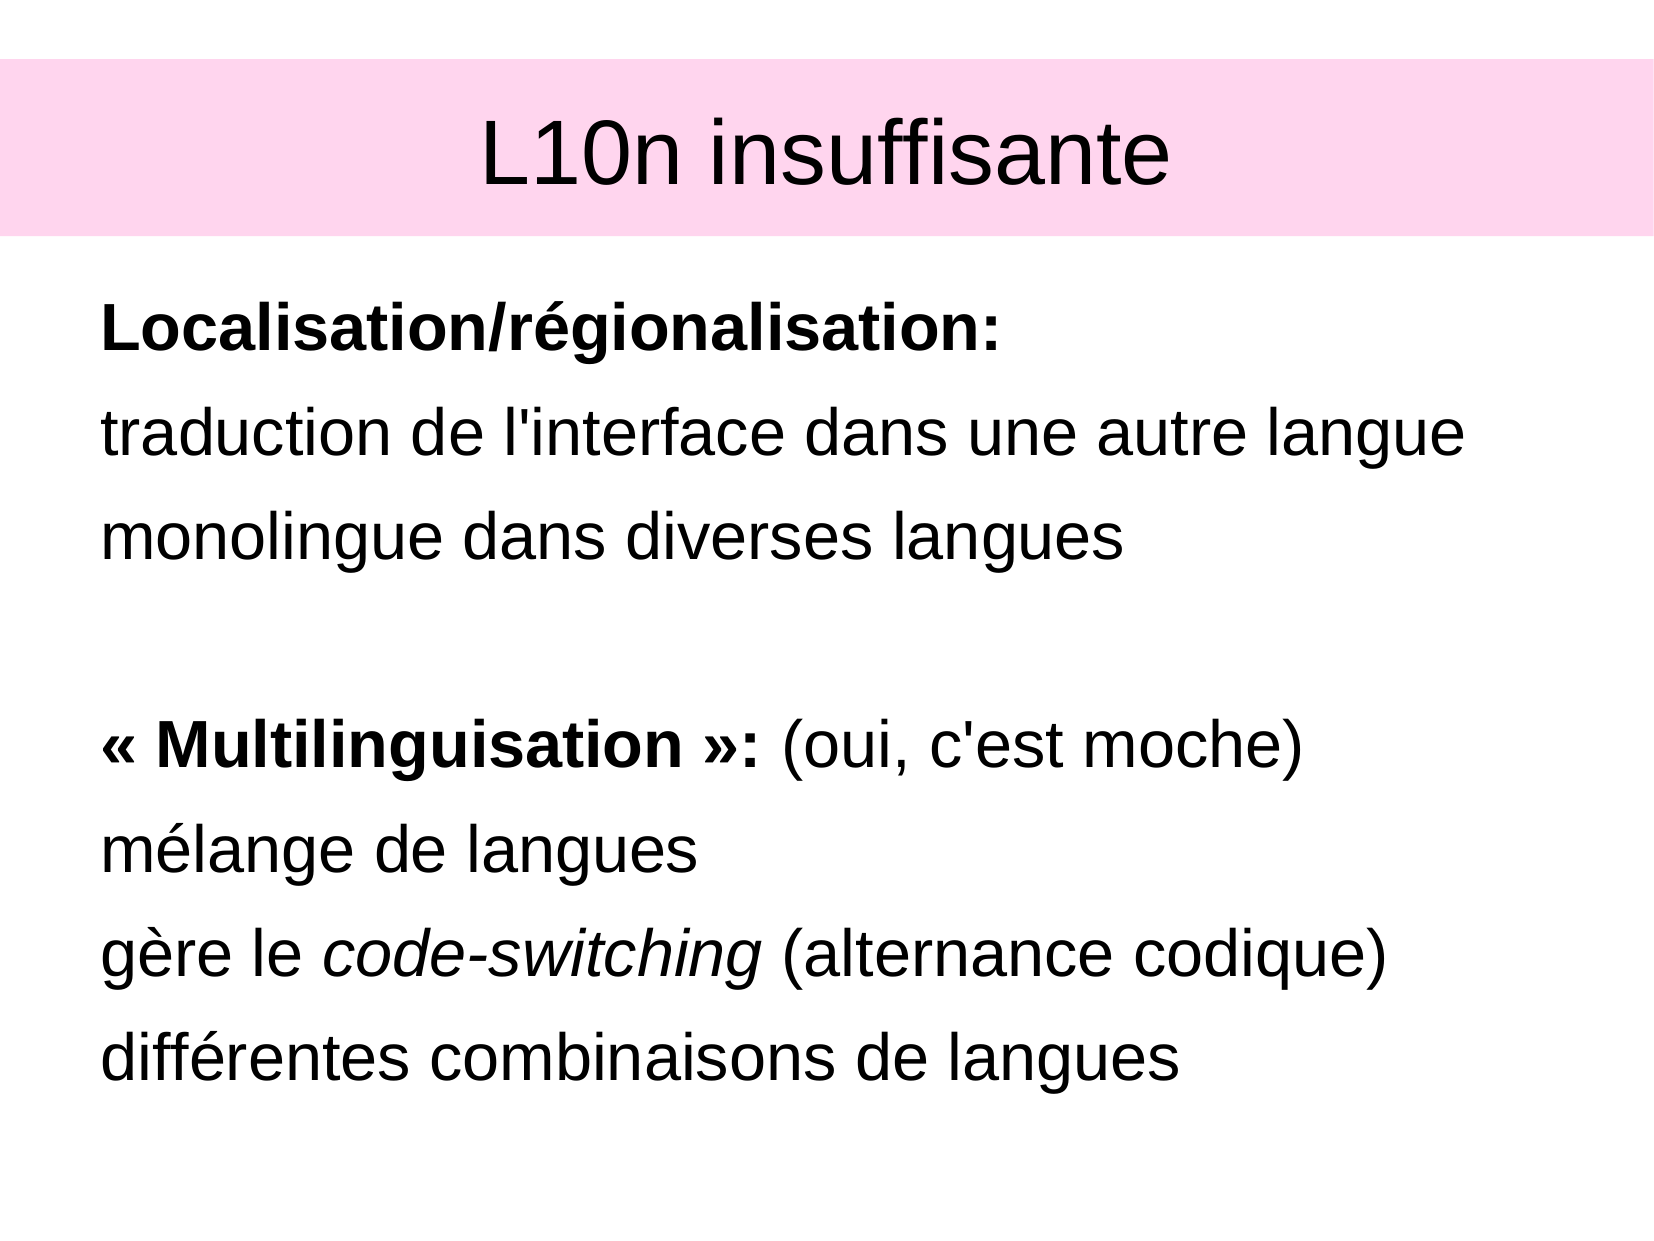

# L10n insuffisante
Localisation/régionalisation:
traduction de l'interface dans une autre langue
monolingue dans diverses langues
« Multilinguisation »: (oui, c'est moche)
mélange de langues
gère le code-switching (alternance codique)
différentes combinaisons de langues